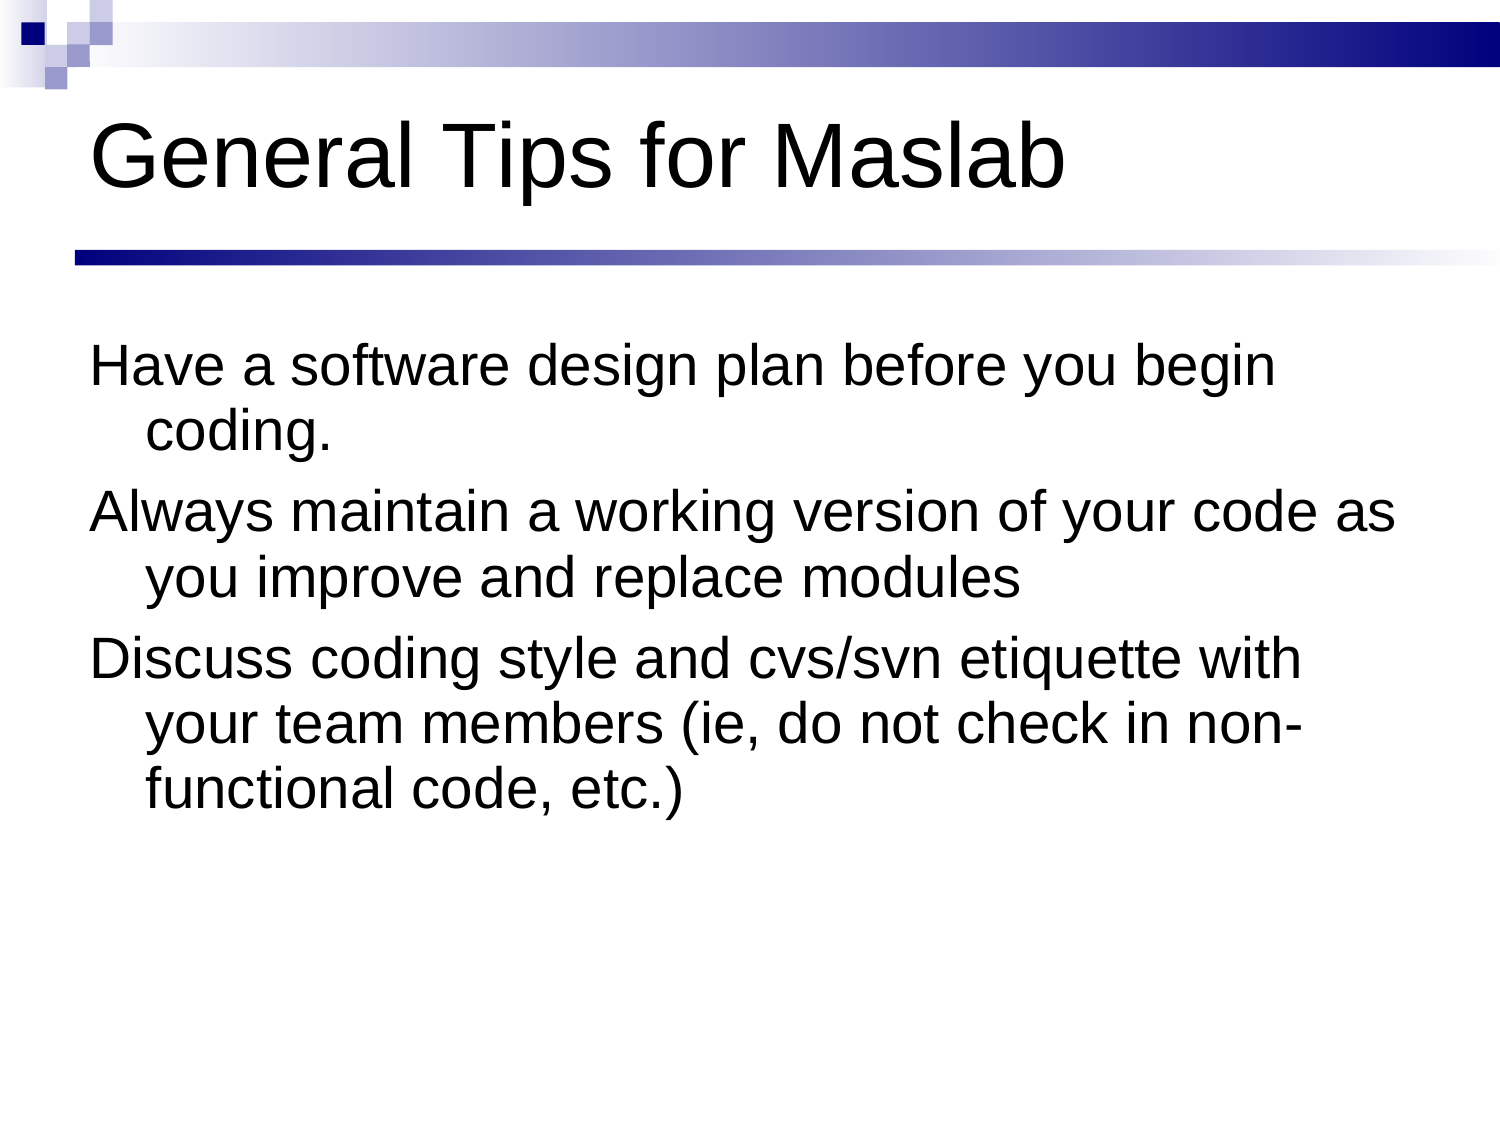

# General Tips for Maslab
Have a software design plan before you begin coding.
Always maintain a working version of your code as you improve and replace modules
Discuss coding style and cvs/svn etiquette with your team members (ie, do not check in non-functional code, etc.)